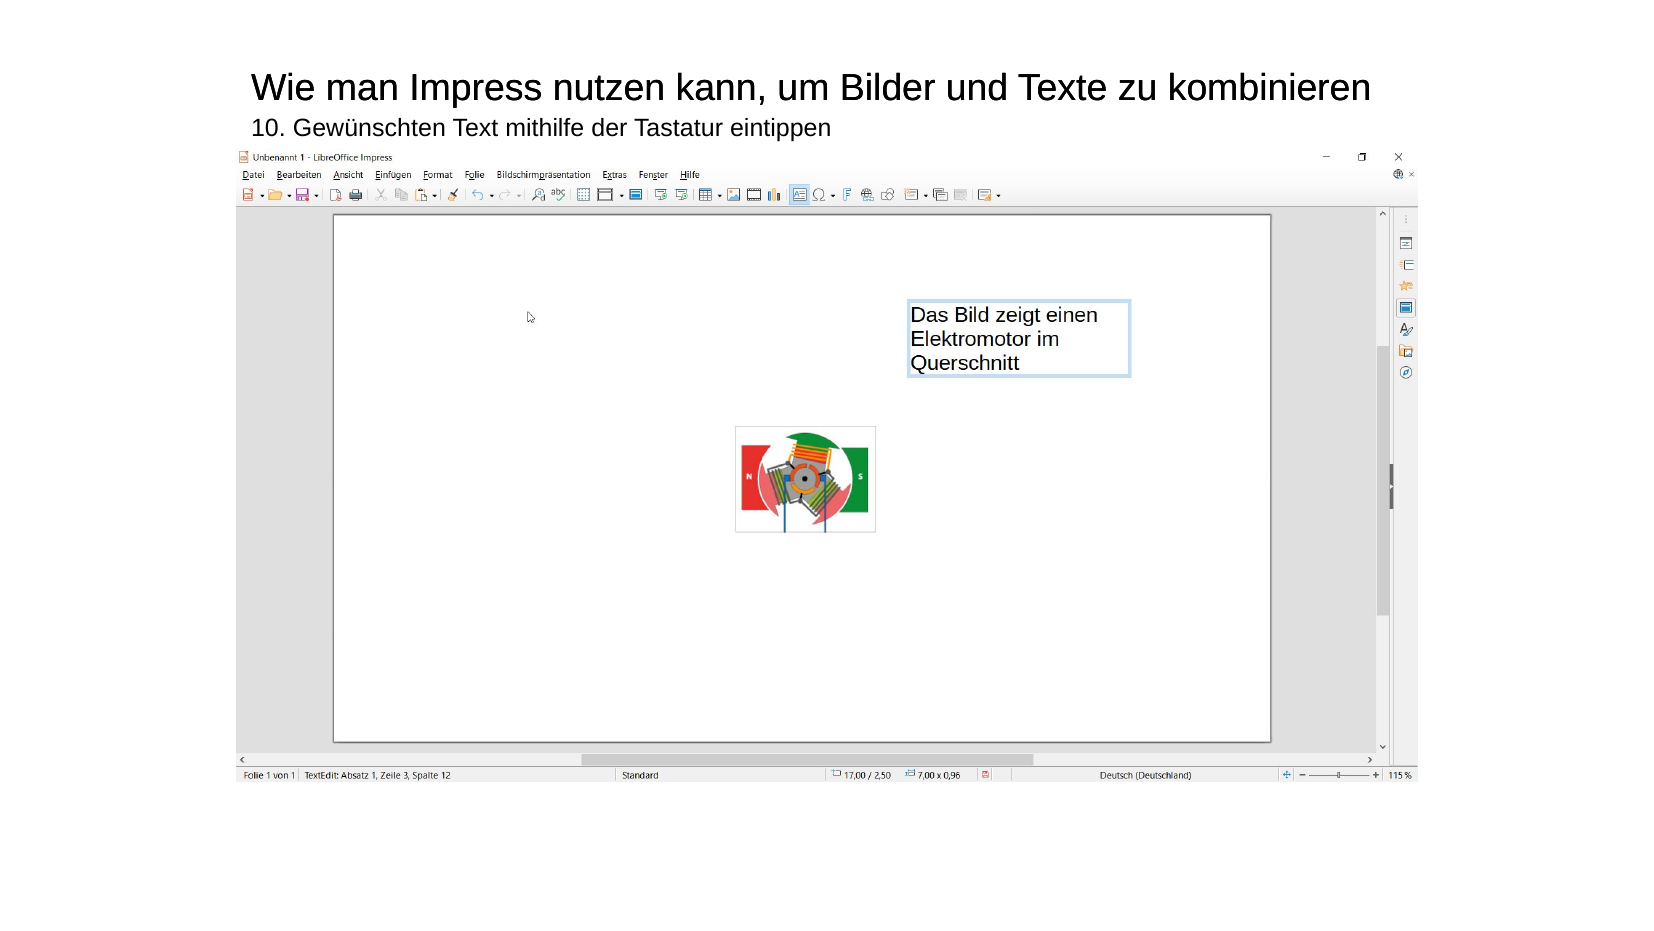

Wie man Impress nutzen kann, um Bilder und Texte zu kombinieren
Wie man Impress nutzen kann, um Bilder und Texte zu kombinieren
10. Gewünschten Text mithilfe der Tastatur eintippen